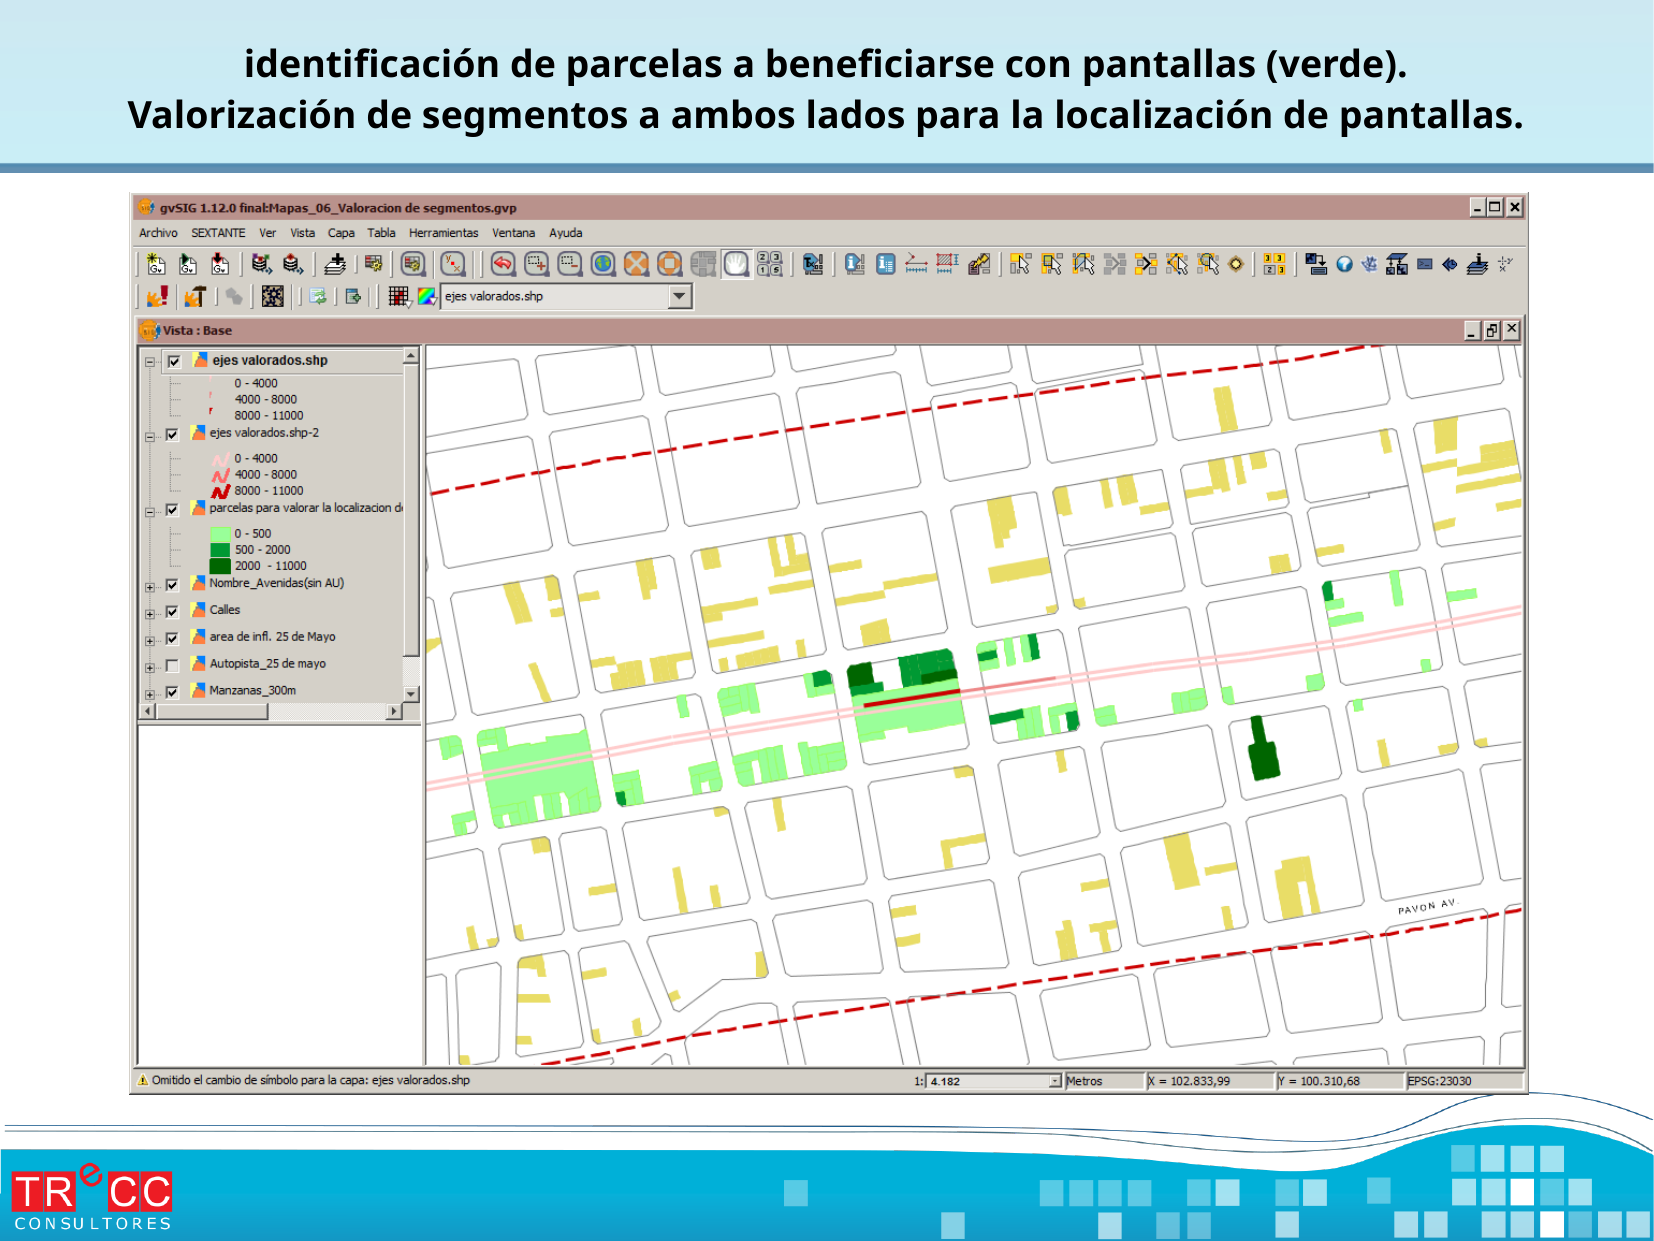

# identificación de parcelas a beneficiarse con pantallas (verde). Valorización de segmentos a ambos lados para la localización de pantallas.